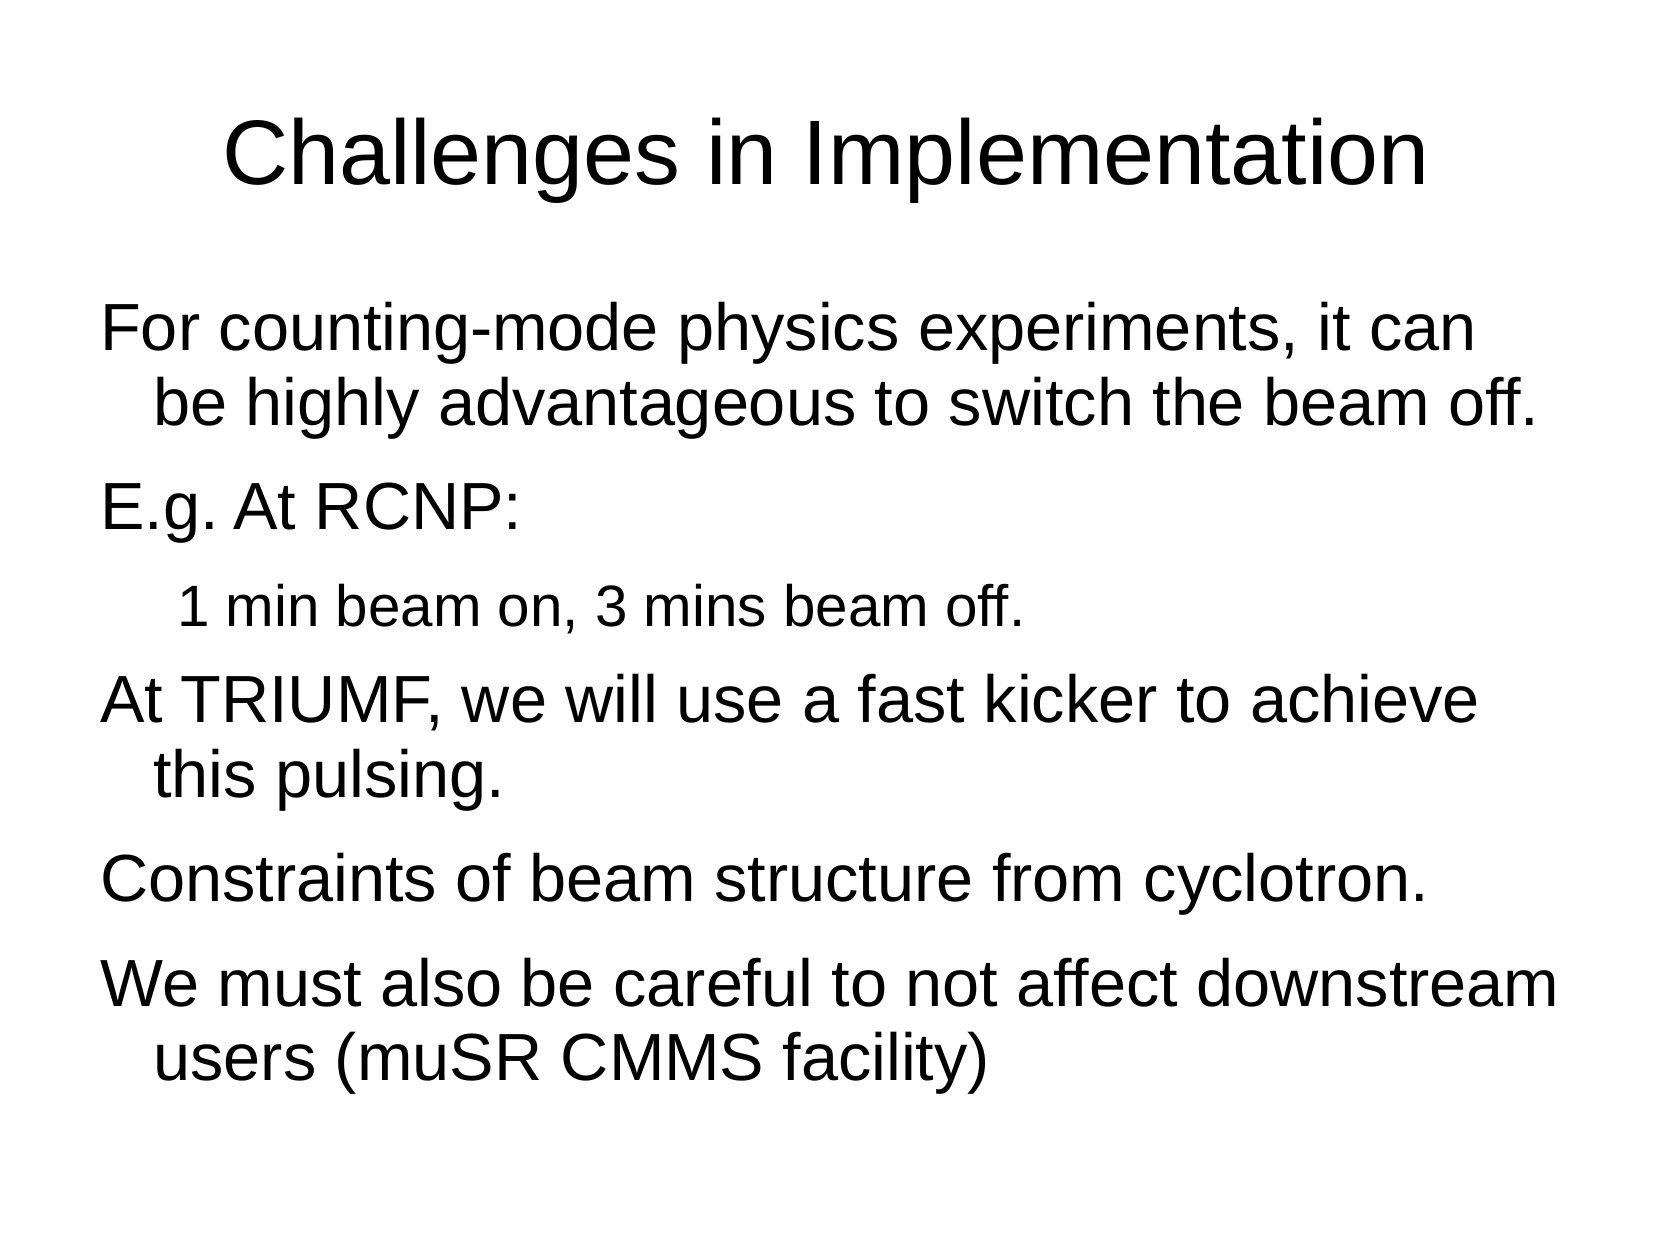

# Challenges in Implementation
For counting-mode physics experiments, it can be highly advantageous to switch the beam off.
E.g. At RCNP:
1 min beam on, 3 mins beam off.
At TRIUMF, we will use a fast kicker to achieve this pulsing.
Constraints of beam structure from cyclotron.
We must also be careful to not affect downstream users (muSR CMMS facility)